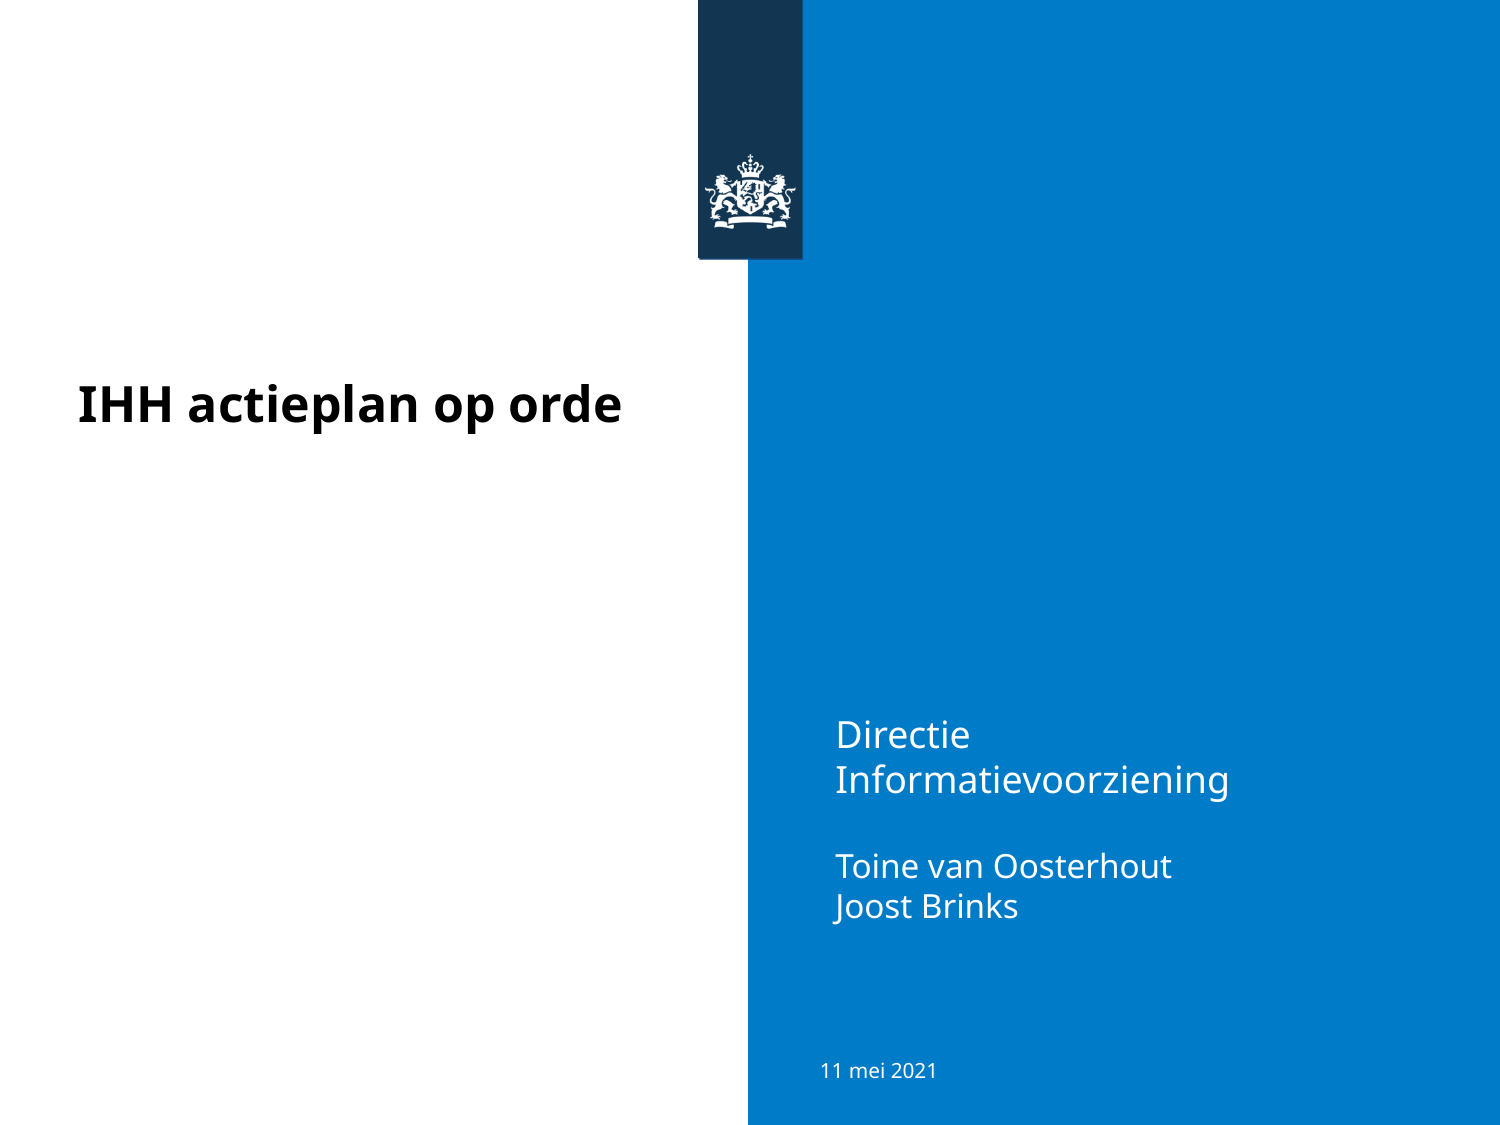

IHH actieplan op orde
Directie Informatievoorziening
Toine van Oosterhout
Joost Brinks
11 mei 2021